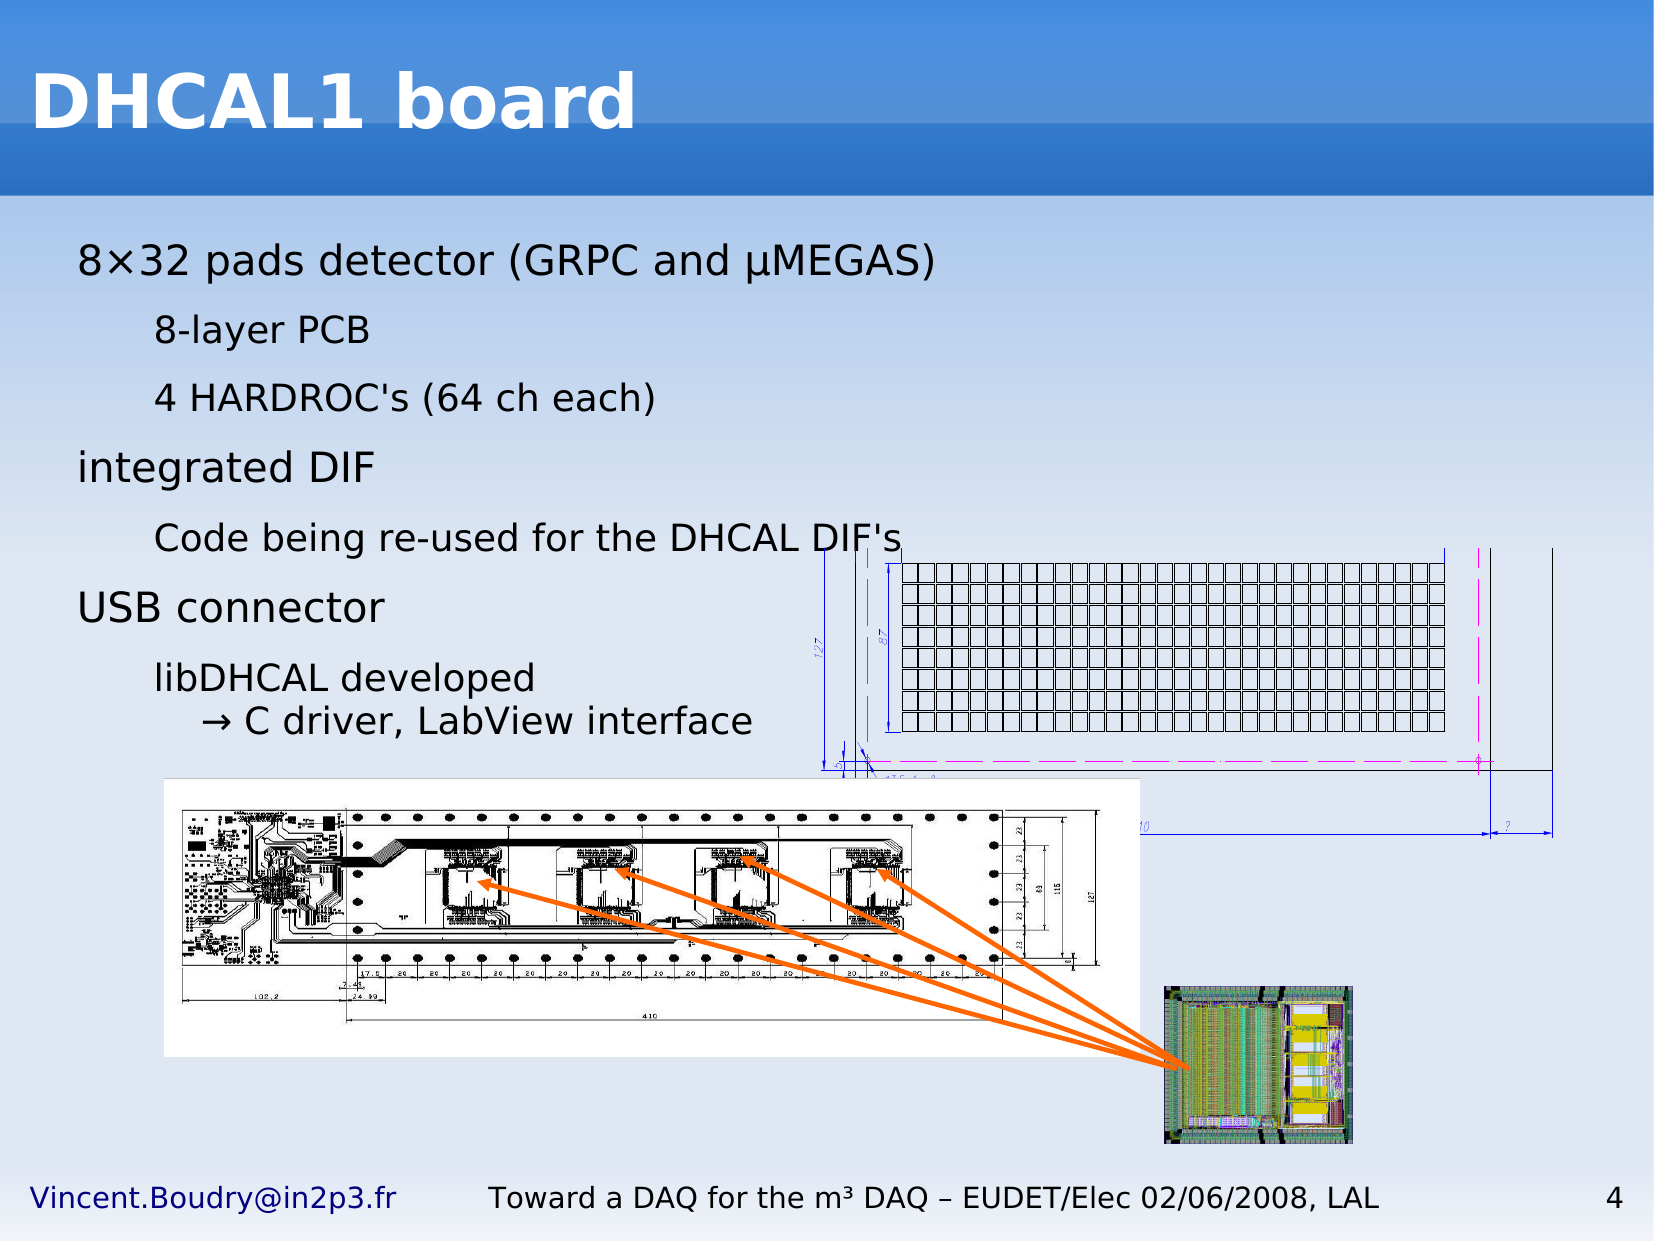

# DHCAL1 board
8×32 pads detector (GRPC and µMEGAS)
8-layer PCB
4 HARDROC's (64 ch each)
integrated DIF
Code being re-used for the DHCAL DIF's
USB connector
libDHCAL developed
→ C driver, LabView interface
Toward a DAQ for the m³ DAQ – EUDET/Elec 02/06/2008, LAL
4